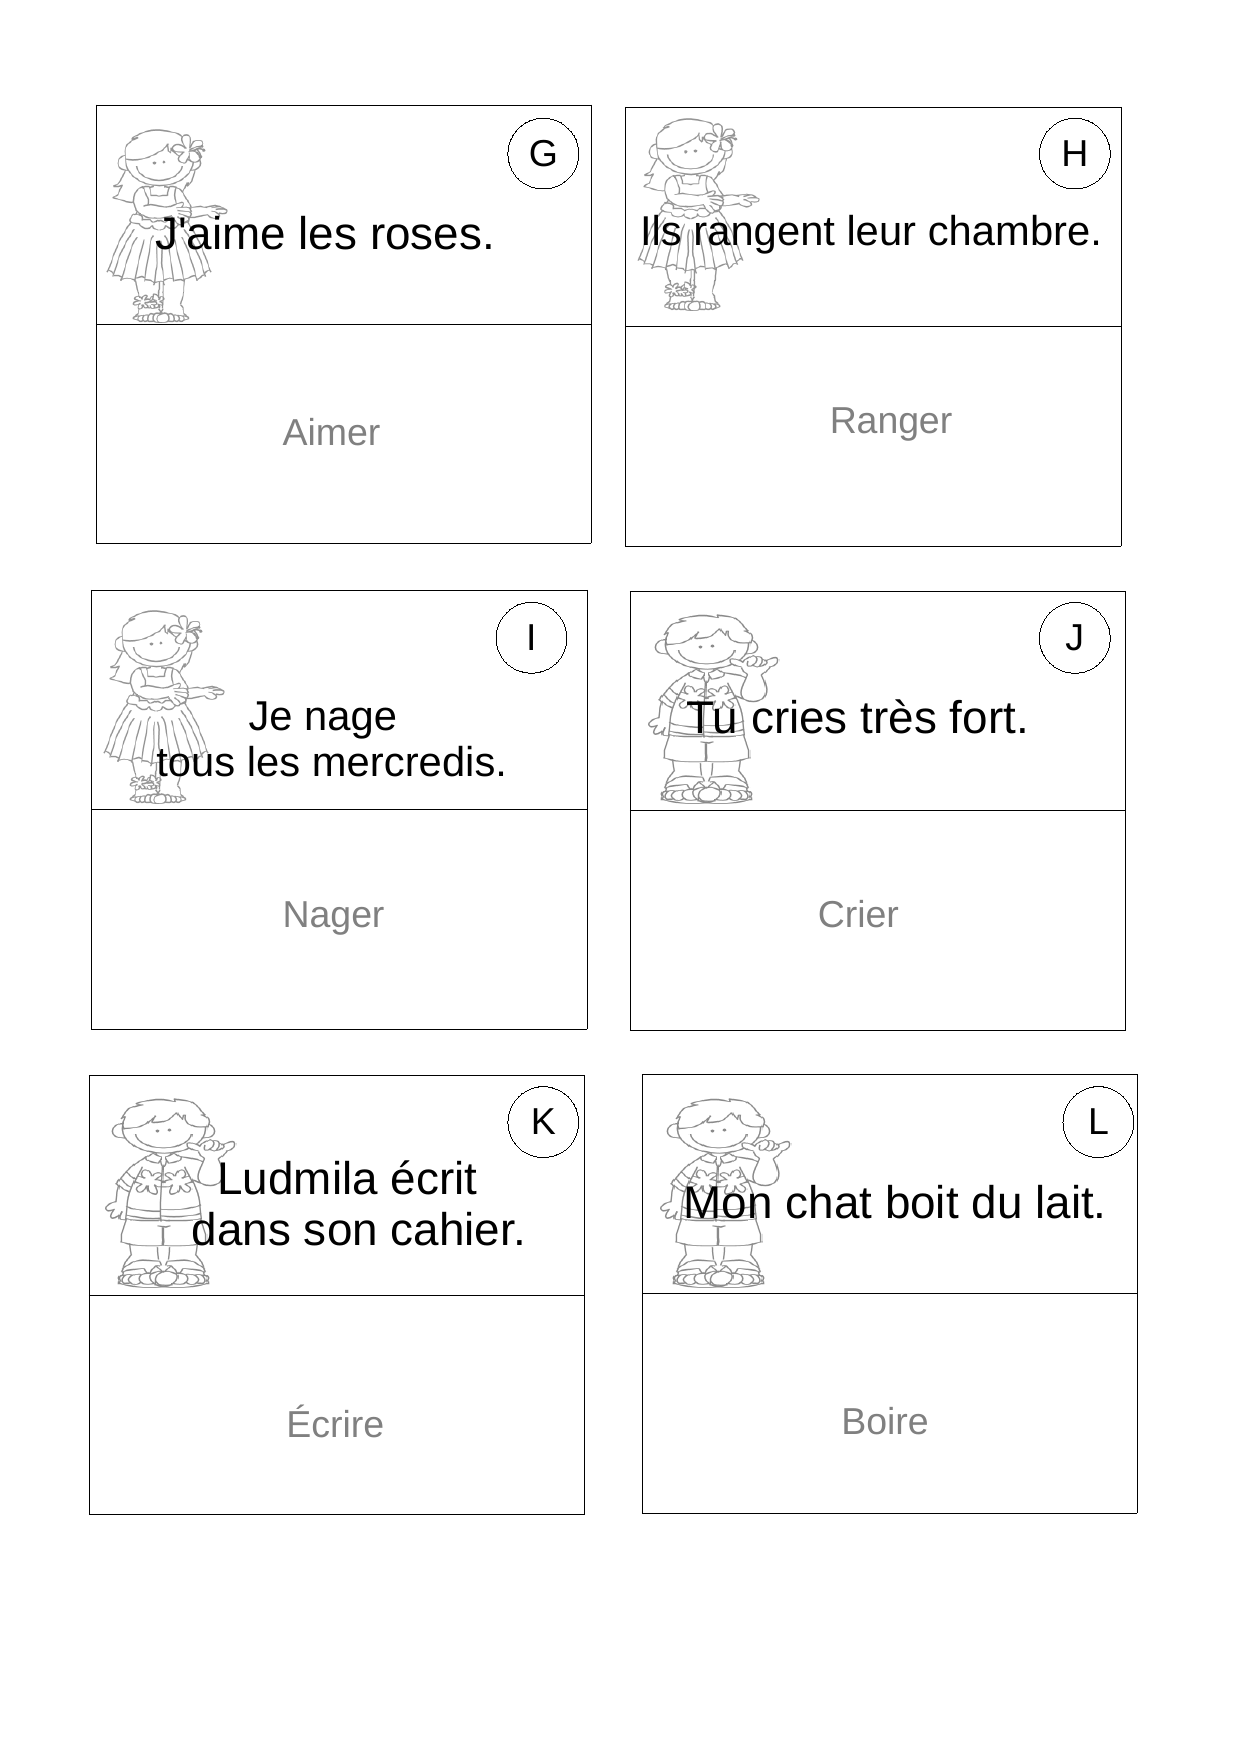

| |
| --- |
| |
| |
| --- |
| |
G
H
J'aime les roses.
Ils rangent leur chambre.
Ranger
Aimer
| |
| --- |
| |
| |
| --- |
| |
I
J
 Je nage
tous les mercredis.
Tu cries très fort.
Nager
Crier
| |
| --- |
| |
| |
| --- |
| |
K
L
 Ludmila écrit
dans son cahier.
Mon chat boit du lait.
Boire
Écrire